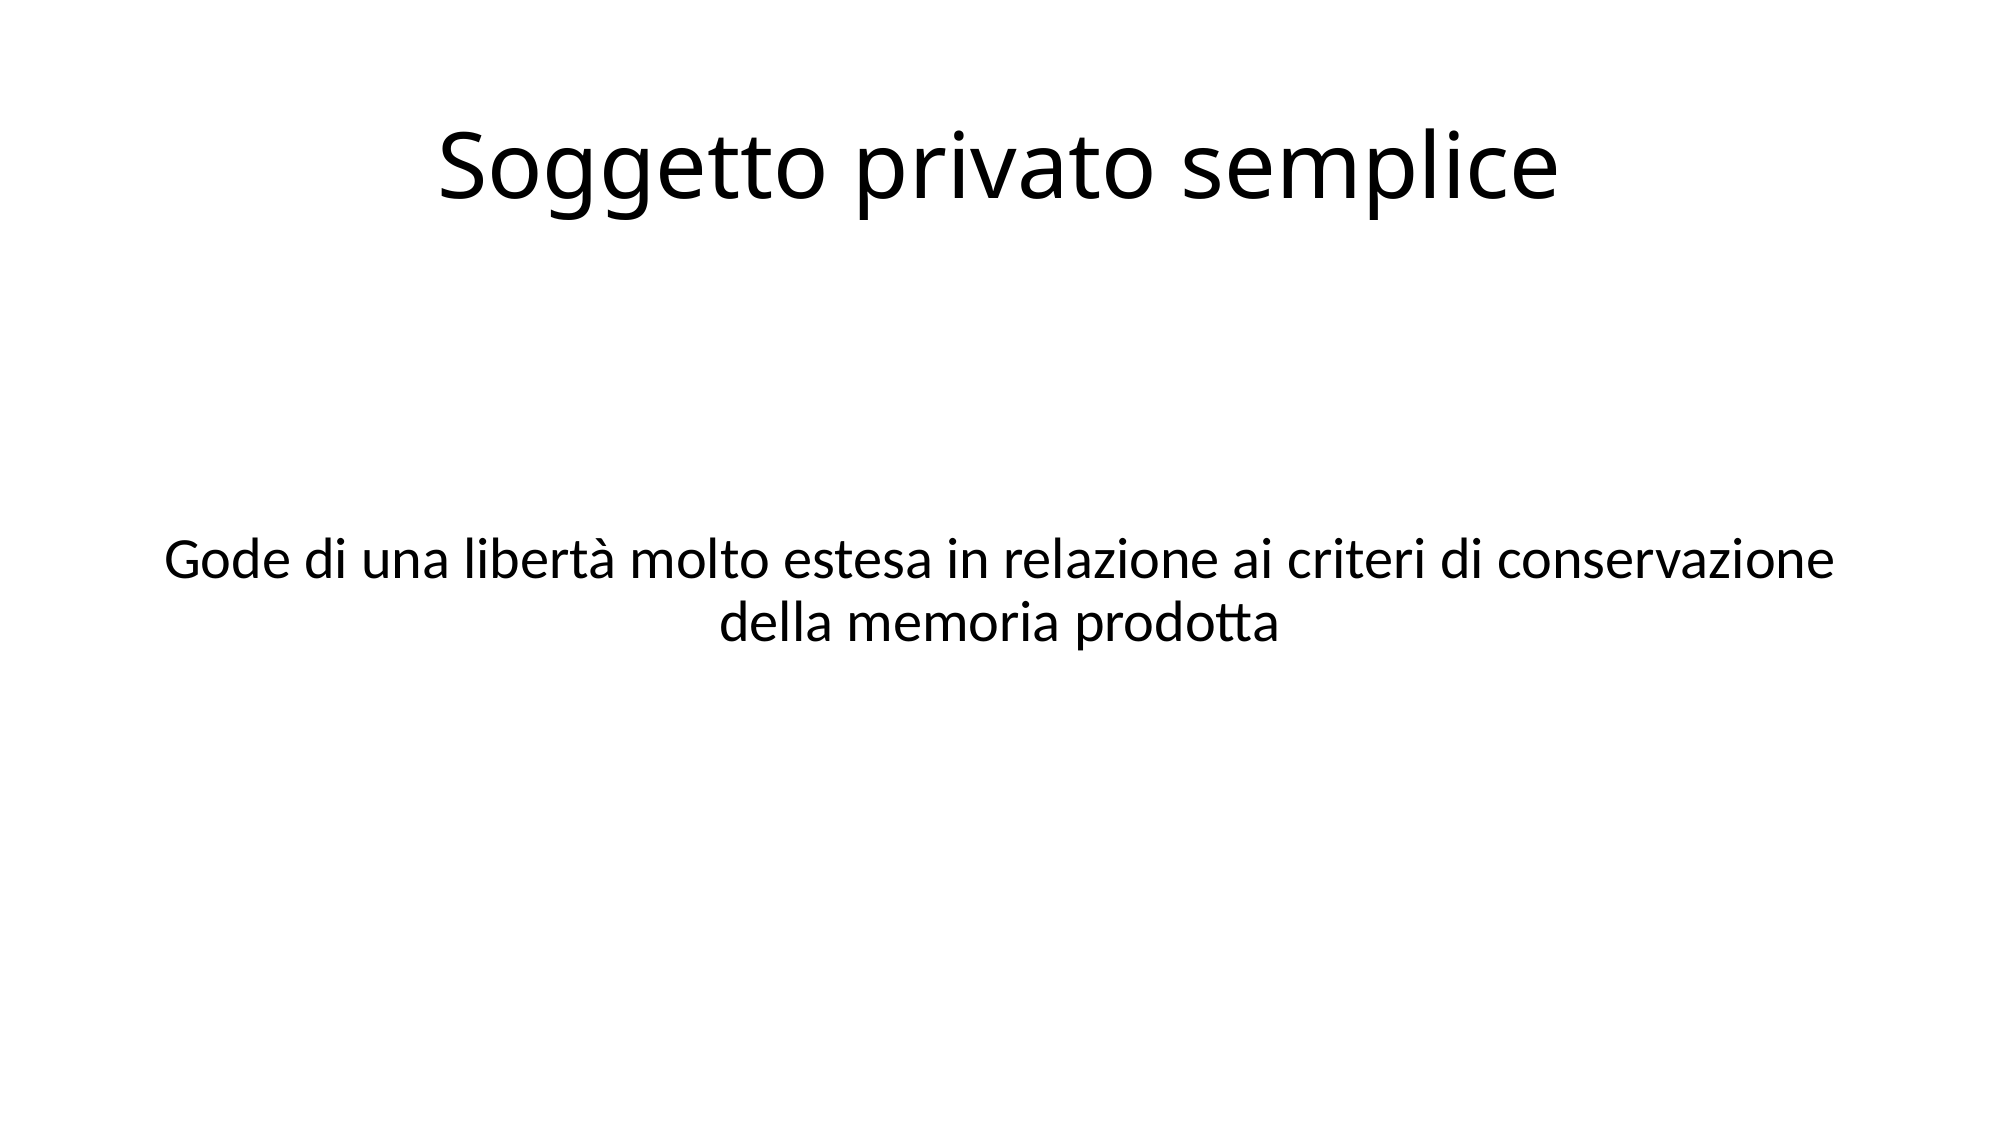

# Soggetto privato semplice
Gode di una libertà molto estesa in relazione ai criteri di conservazione della memoria prodotta